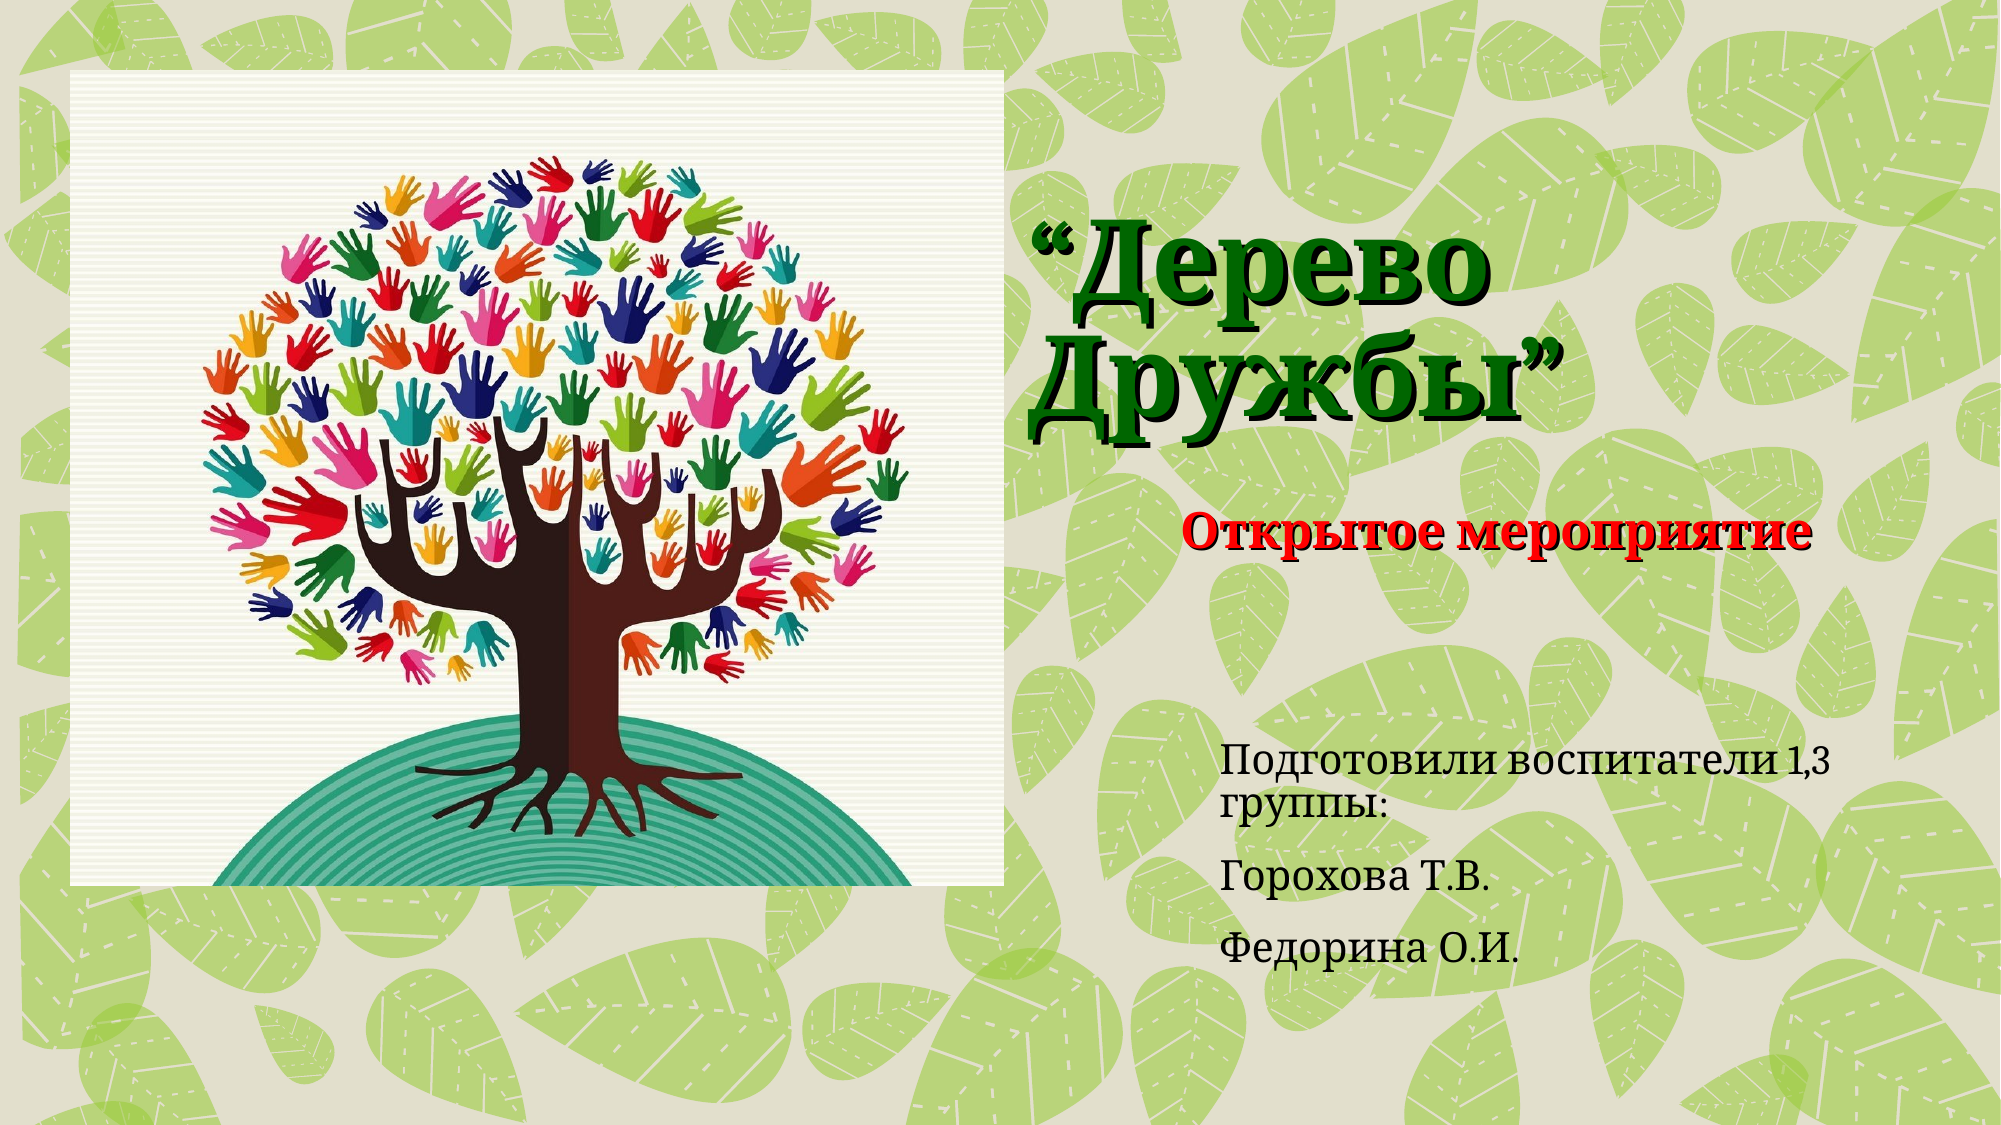

“Дерево Дружбы”
 Открытое мероприятие
#
Подготовили воспитатели 1,3 группы:
Горохова Т.В.
Федорина О.И.